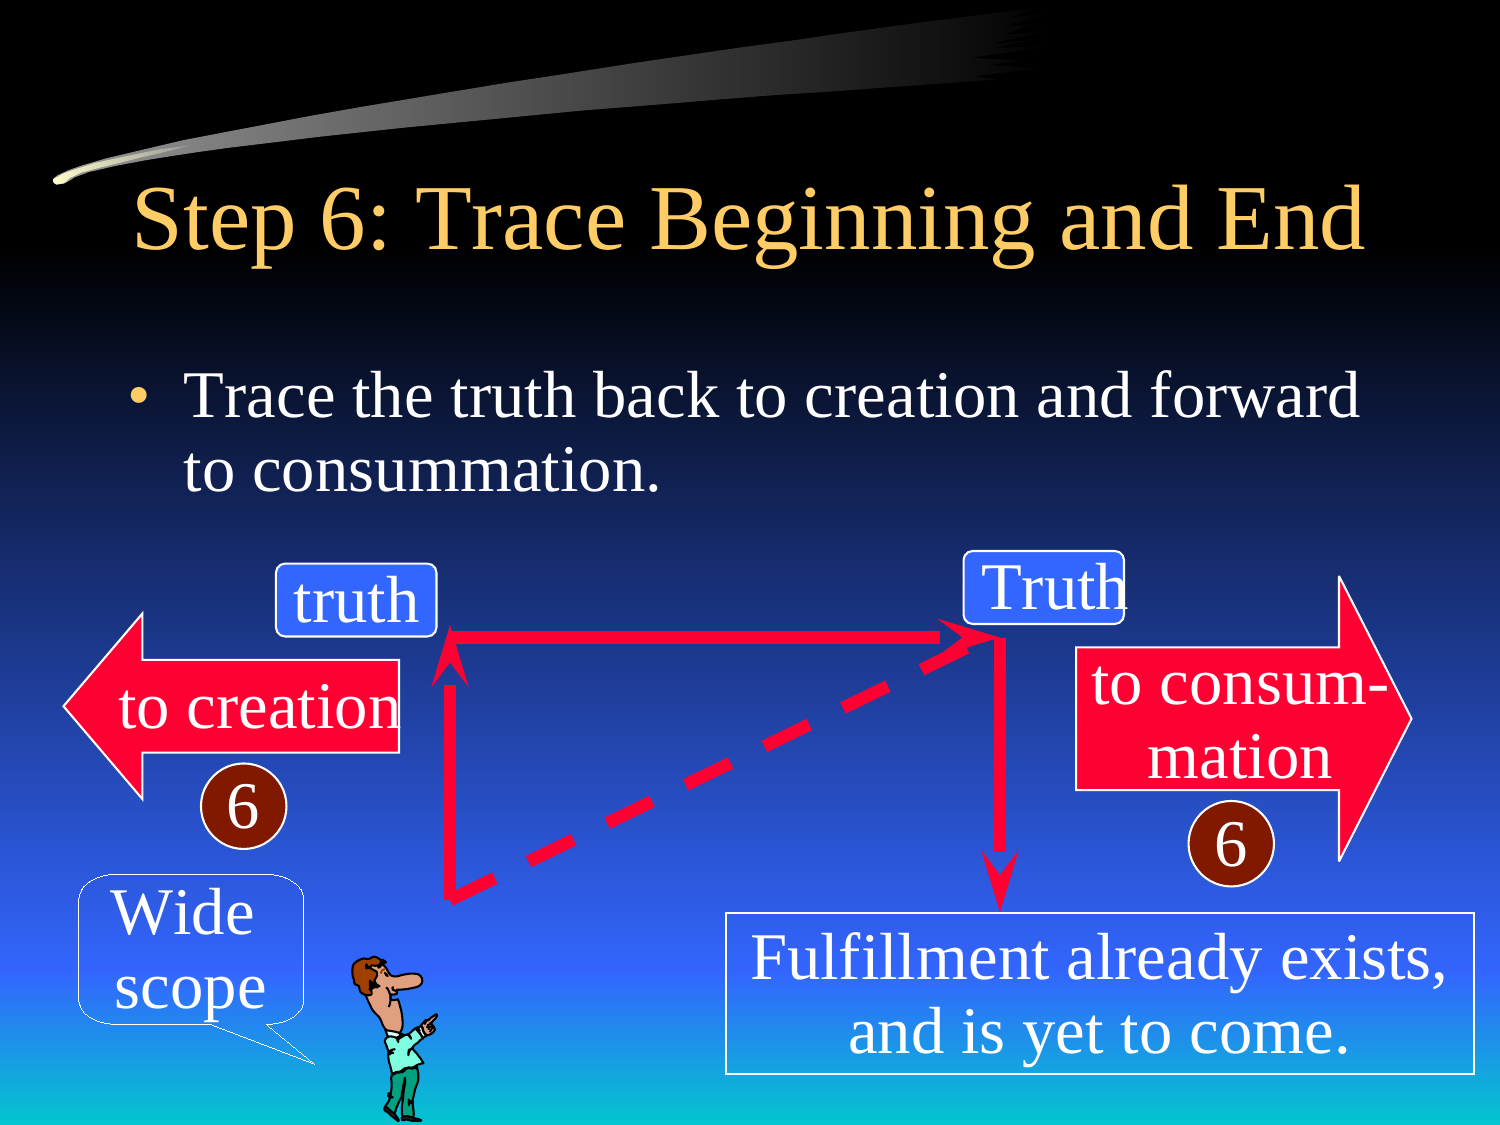

# Step 6: Trace Beginning and End
Trace the truth back to creation and forward to consummation.
Truth
truth
to consum-
mation
6
to creation
6
Wide
scope
Fulfillment already exists,
and is yet to come.